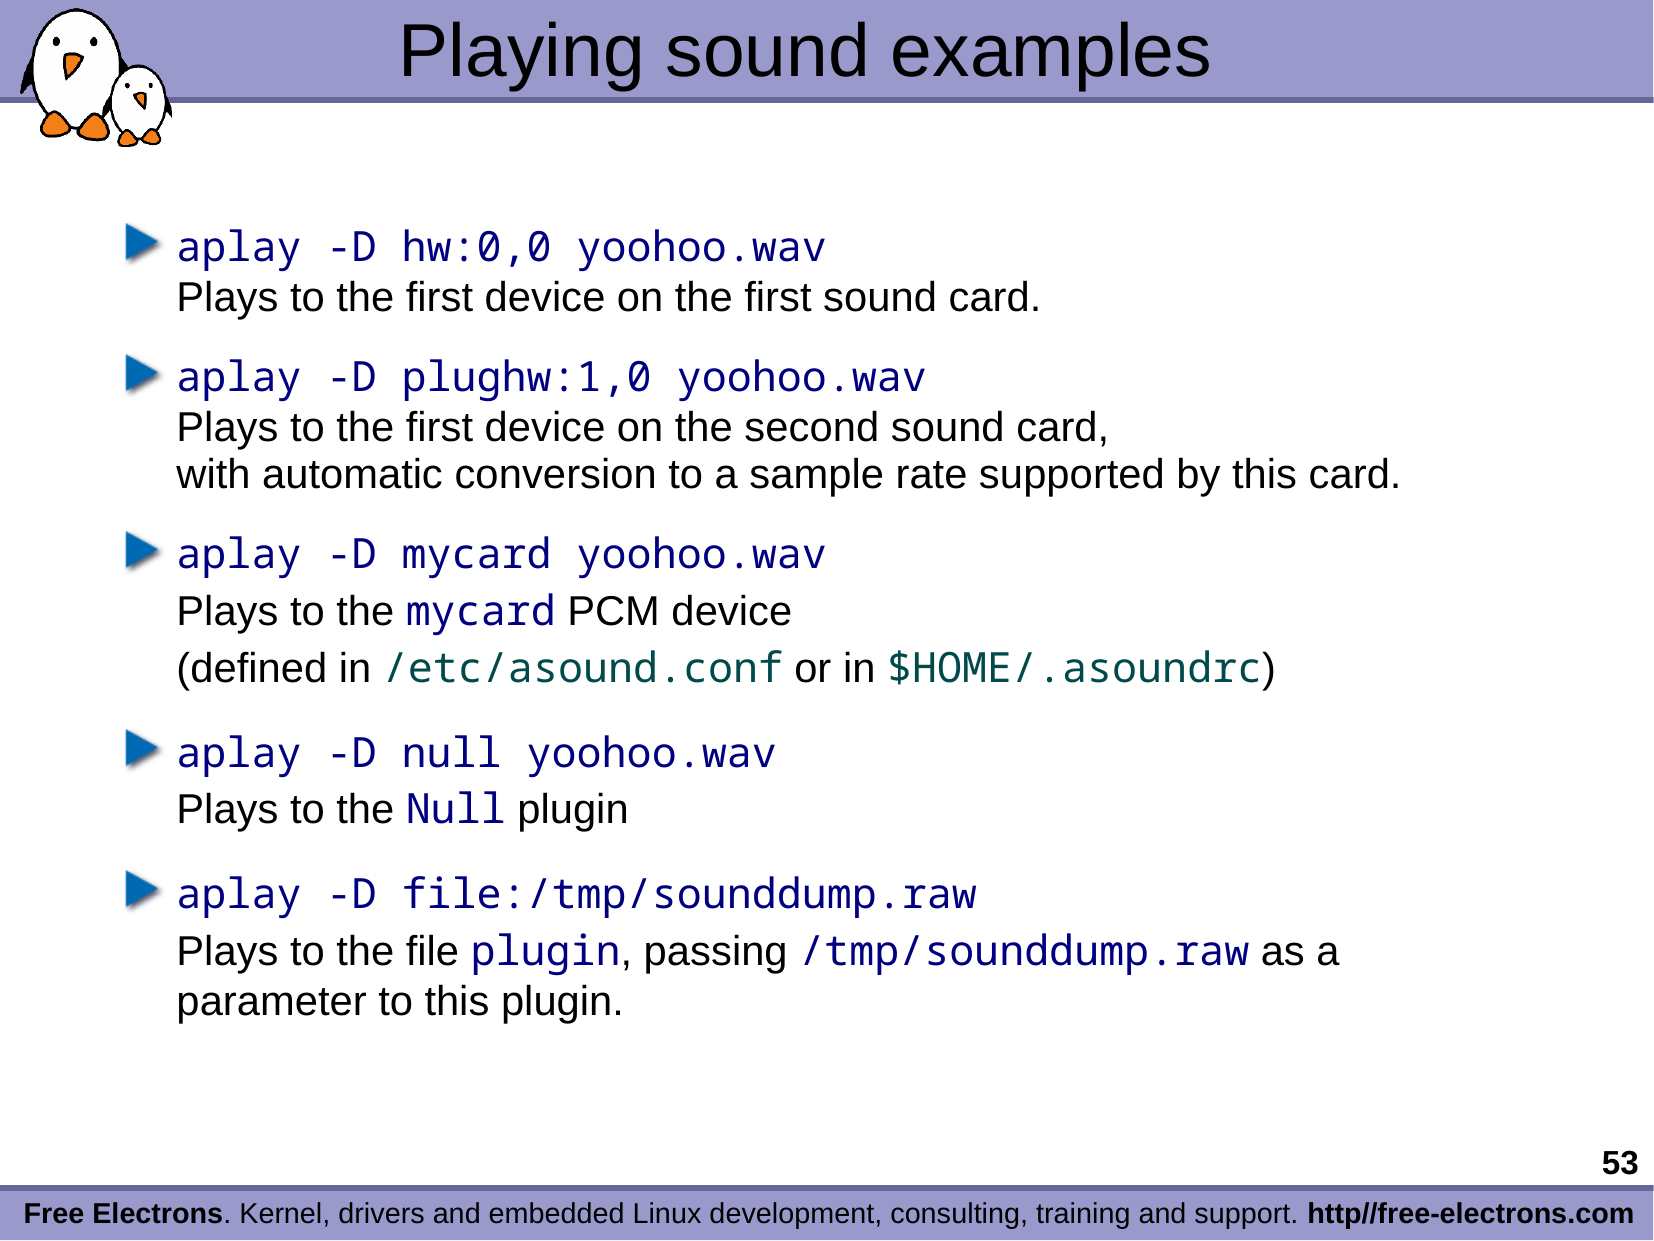

# Playing sound examples
aplay -D hw:0,0 yoohoo.wav
Plays to the first device on the first sound card.
aplay -D plughw:1,0 yoohoo.wav
Plays to the first device on the second sound card,
with automatic conversion to a sample rate supported by this card.
aplay -D mycard yoohoo.wav
Plays to the mycard PCM device
(defined in /etc/asound.conf or in $HOME/.asoundrc)
aplay -D null yoohoo.wav
Plays to the Null plugin
aplay -D file:/tmp/sounddump.raw
Plays to the file plugin, passing /tmp/sounddump.raw as a parameter to this plugin.